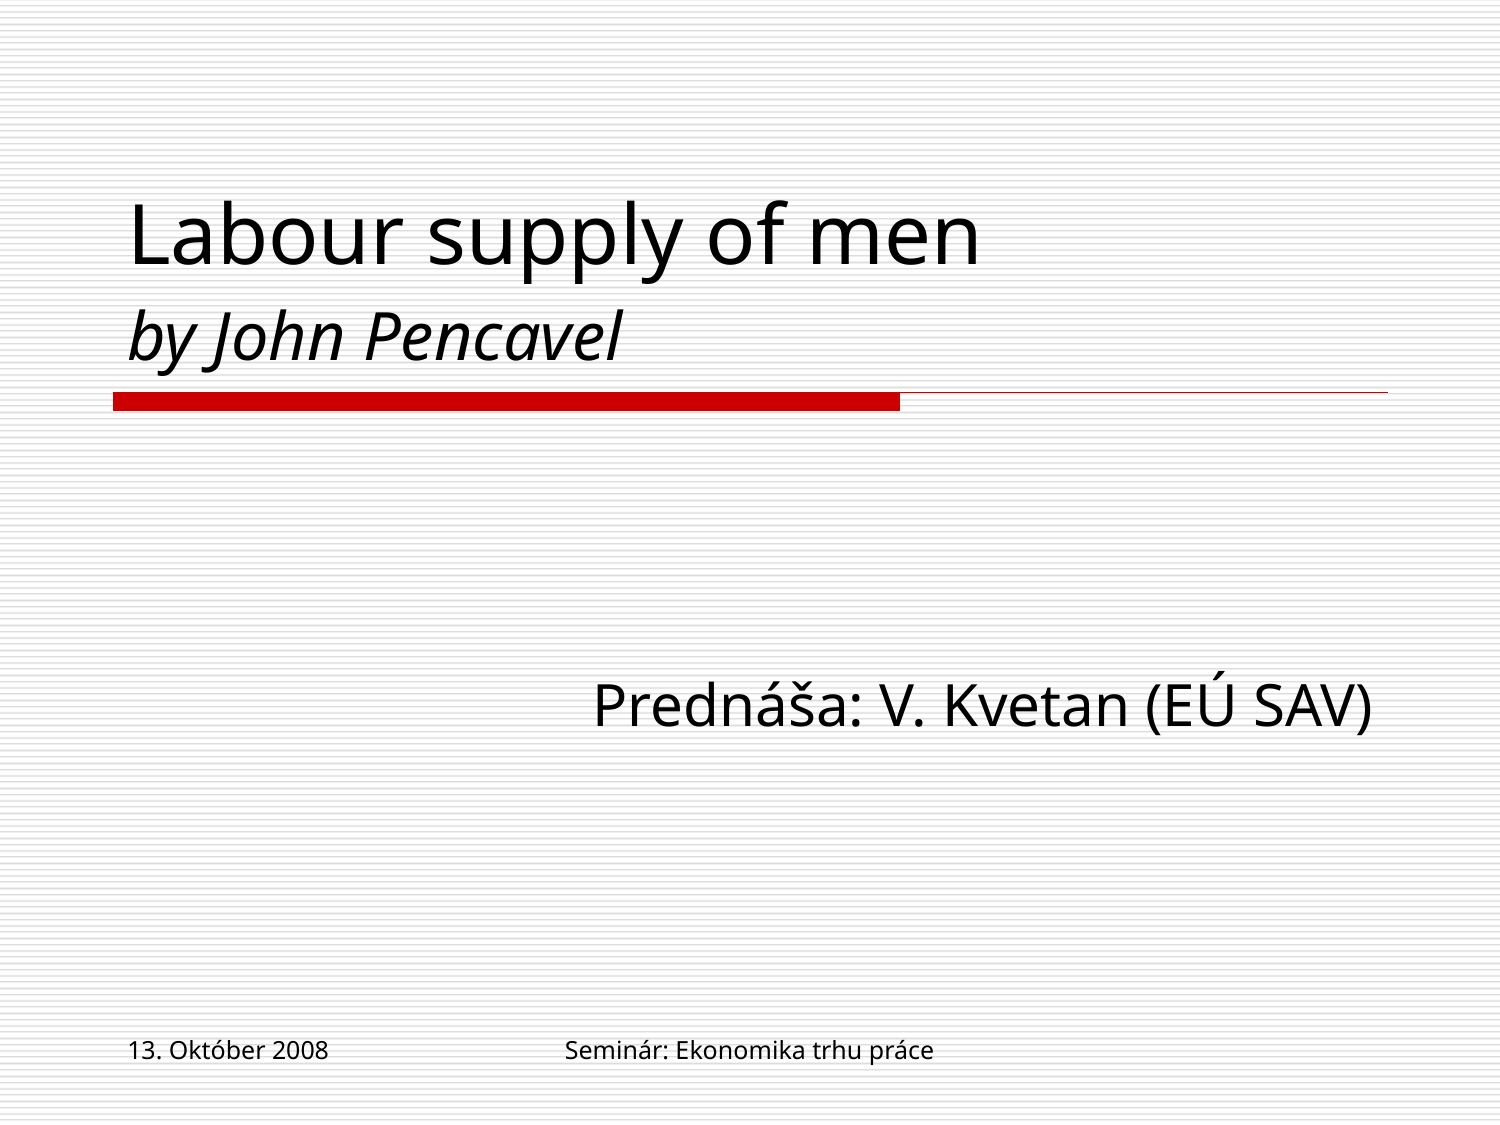

# Labour supply of men by John Pencavel
Prednáša: V. Kvetan (EÚ SAV)‏